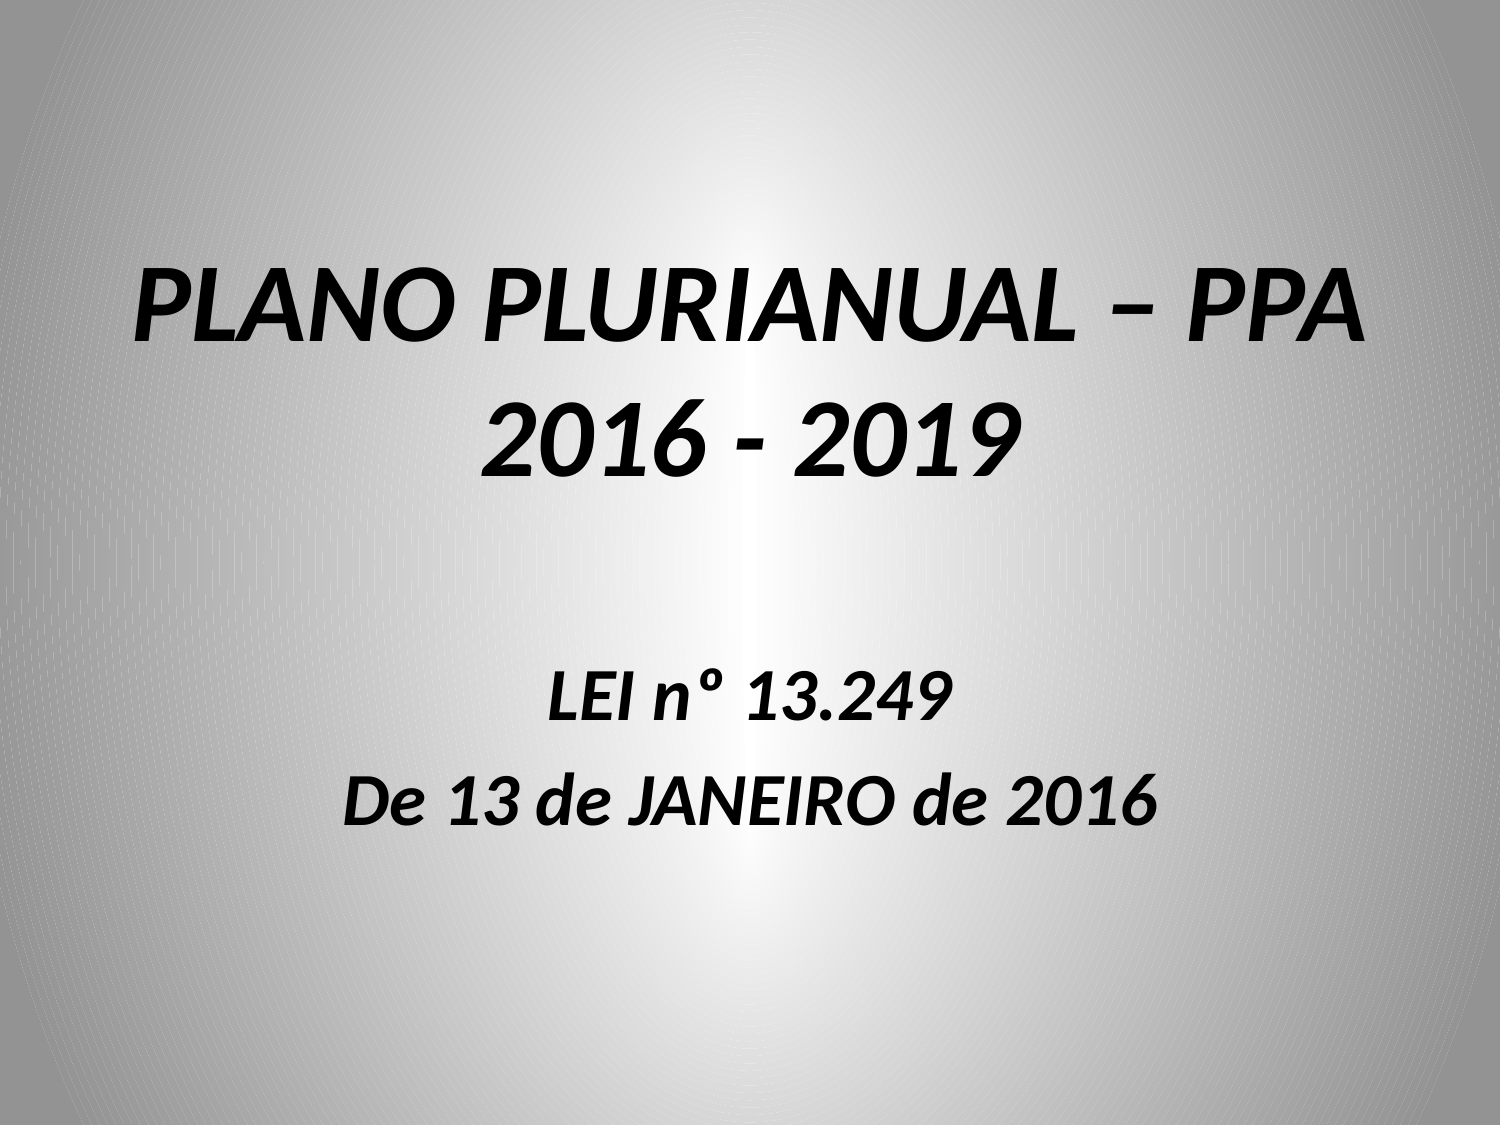

# PLANO PLURIANUAL – PPA 2016 - 2019
LEI nº 13.249
De 13 de JANEIRO de 2016